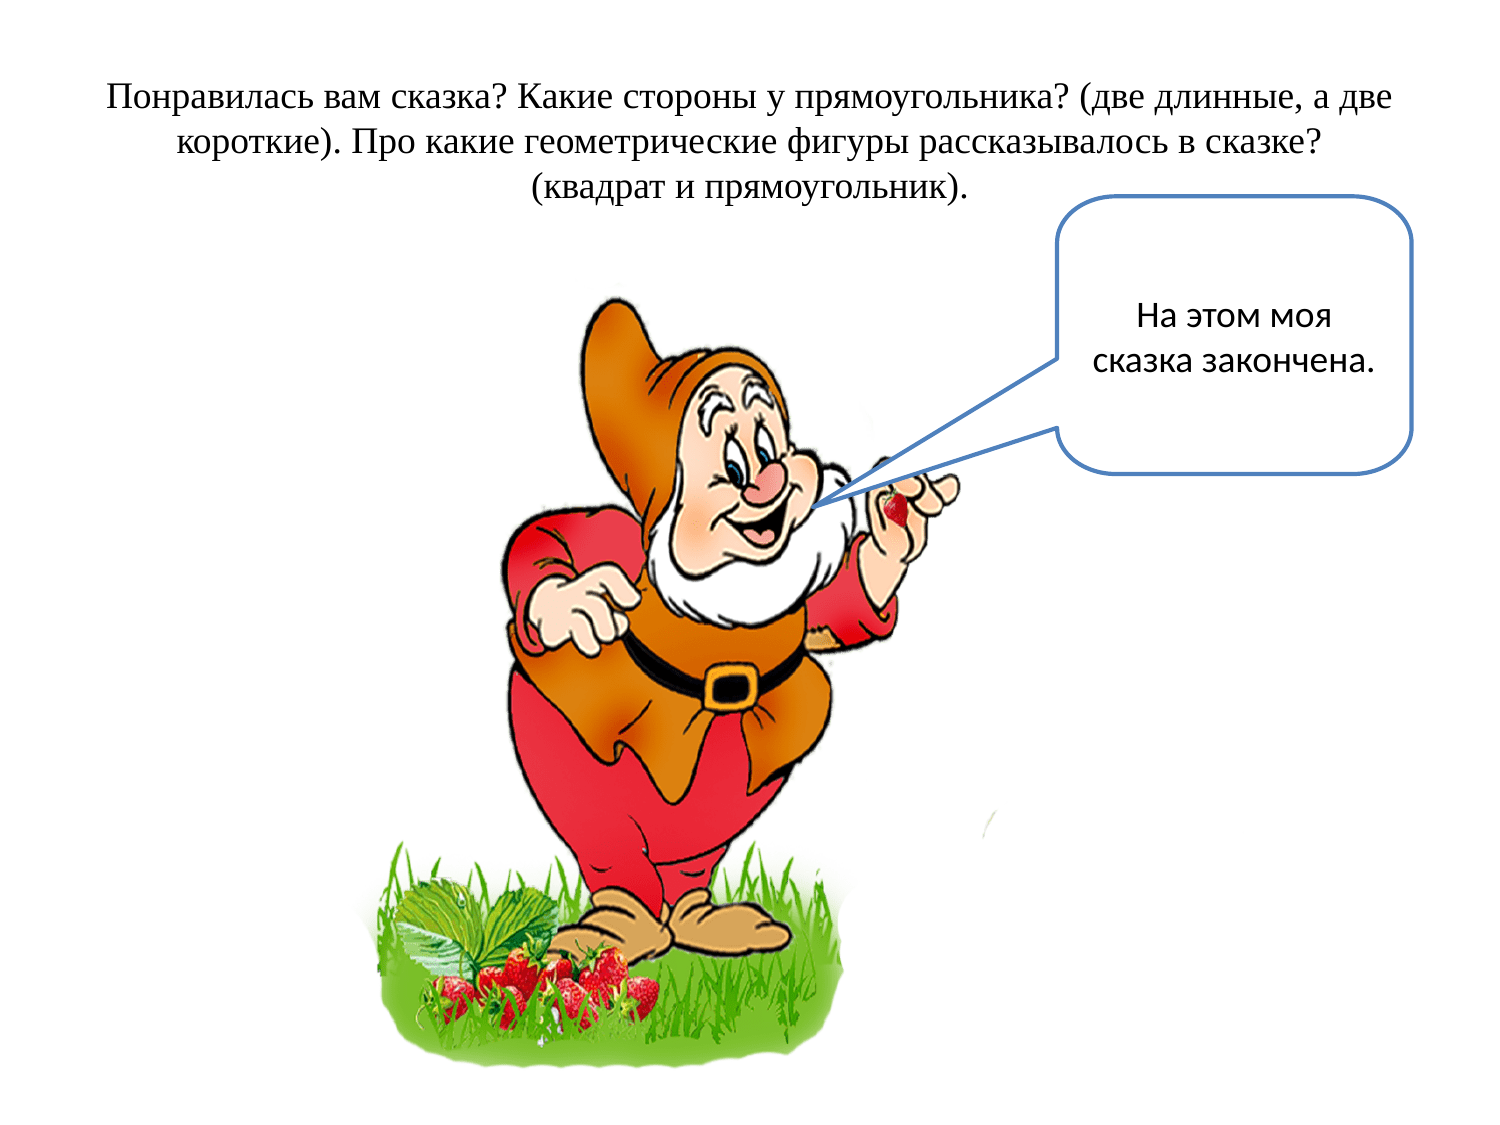

# Понравилась вам сказка? Какие стороны у прямоугольника? (две длинные, а две короткие). Про какие геометрические фигуры рассказывалось в сказке? (квадрат и прямоугольник).
На этом моя сказка закончена.